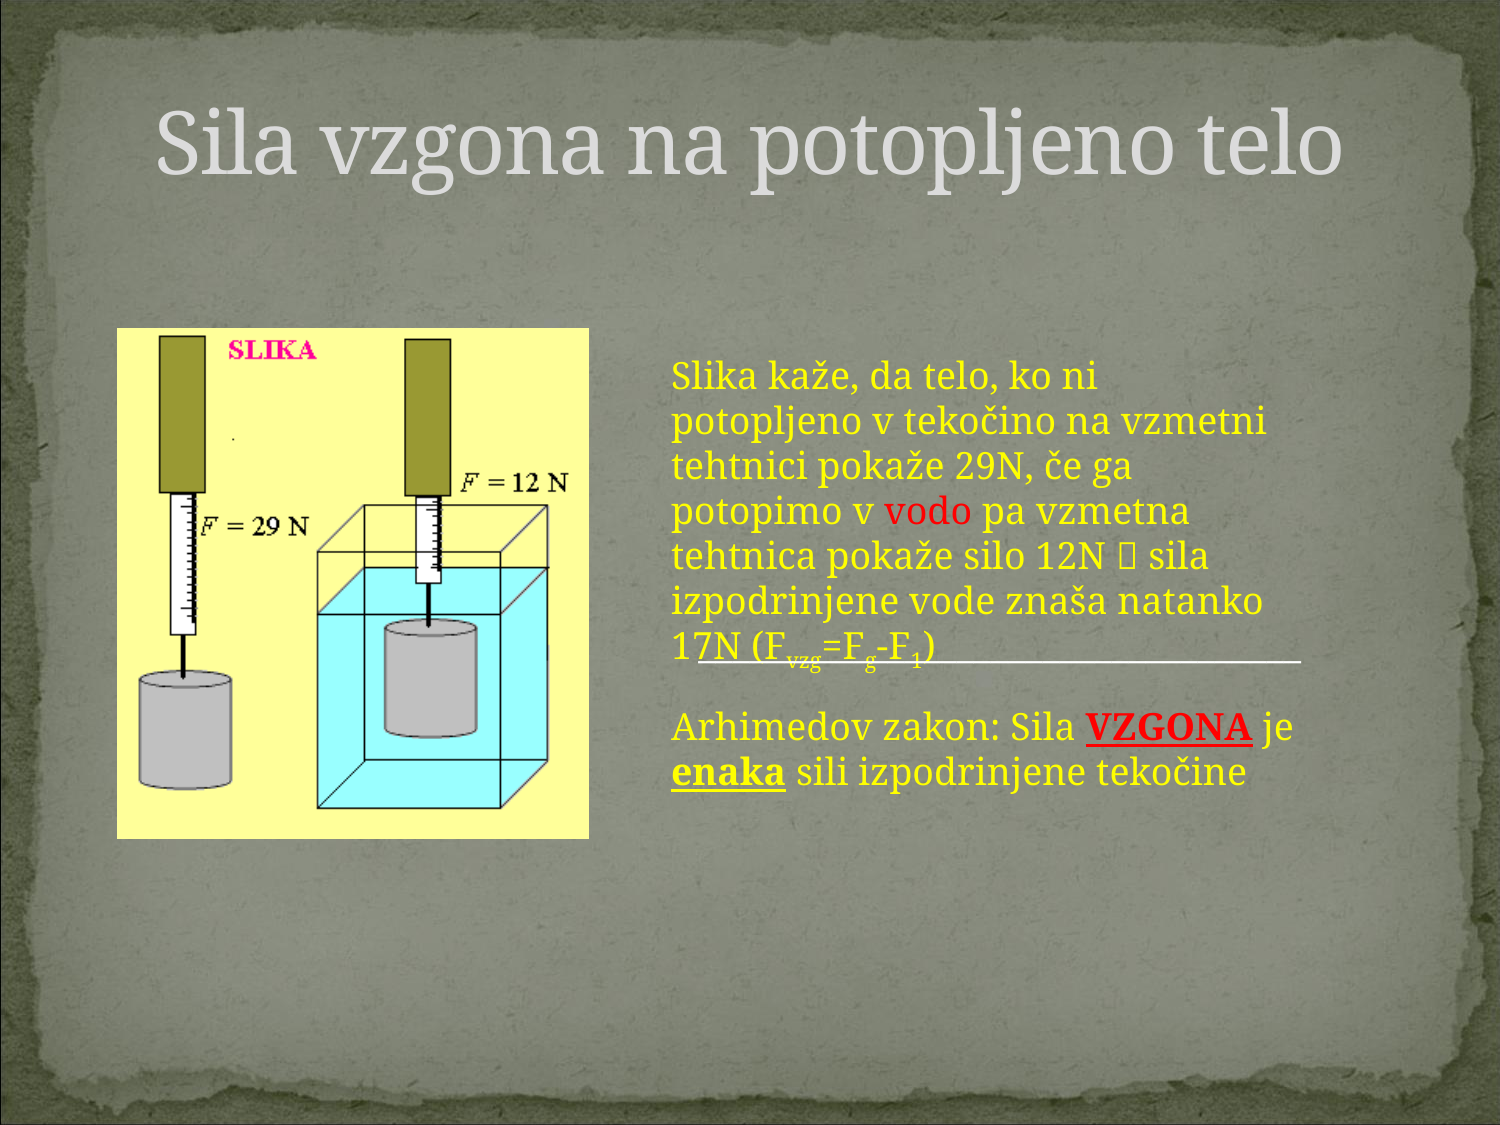

# Sila vzgona na potopljeno telo
Slika kaže, da telo, ko ni potopljeno v tekočino na vzmetni tehtnici pokaže 29N, če ga potopimo v vodo pa vzmetna tehtnica pokaže silo 12N  sila izpodrinjene vode znaša natanko 17N (Fvzg=Fg-F1)
___________________________________
Arhimedov zakon: Sila VZGONA je
enaka sili izpodrinjene tekočine